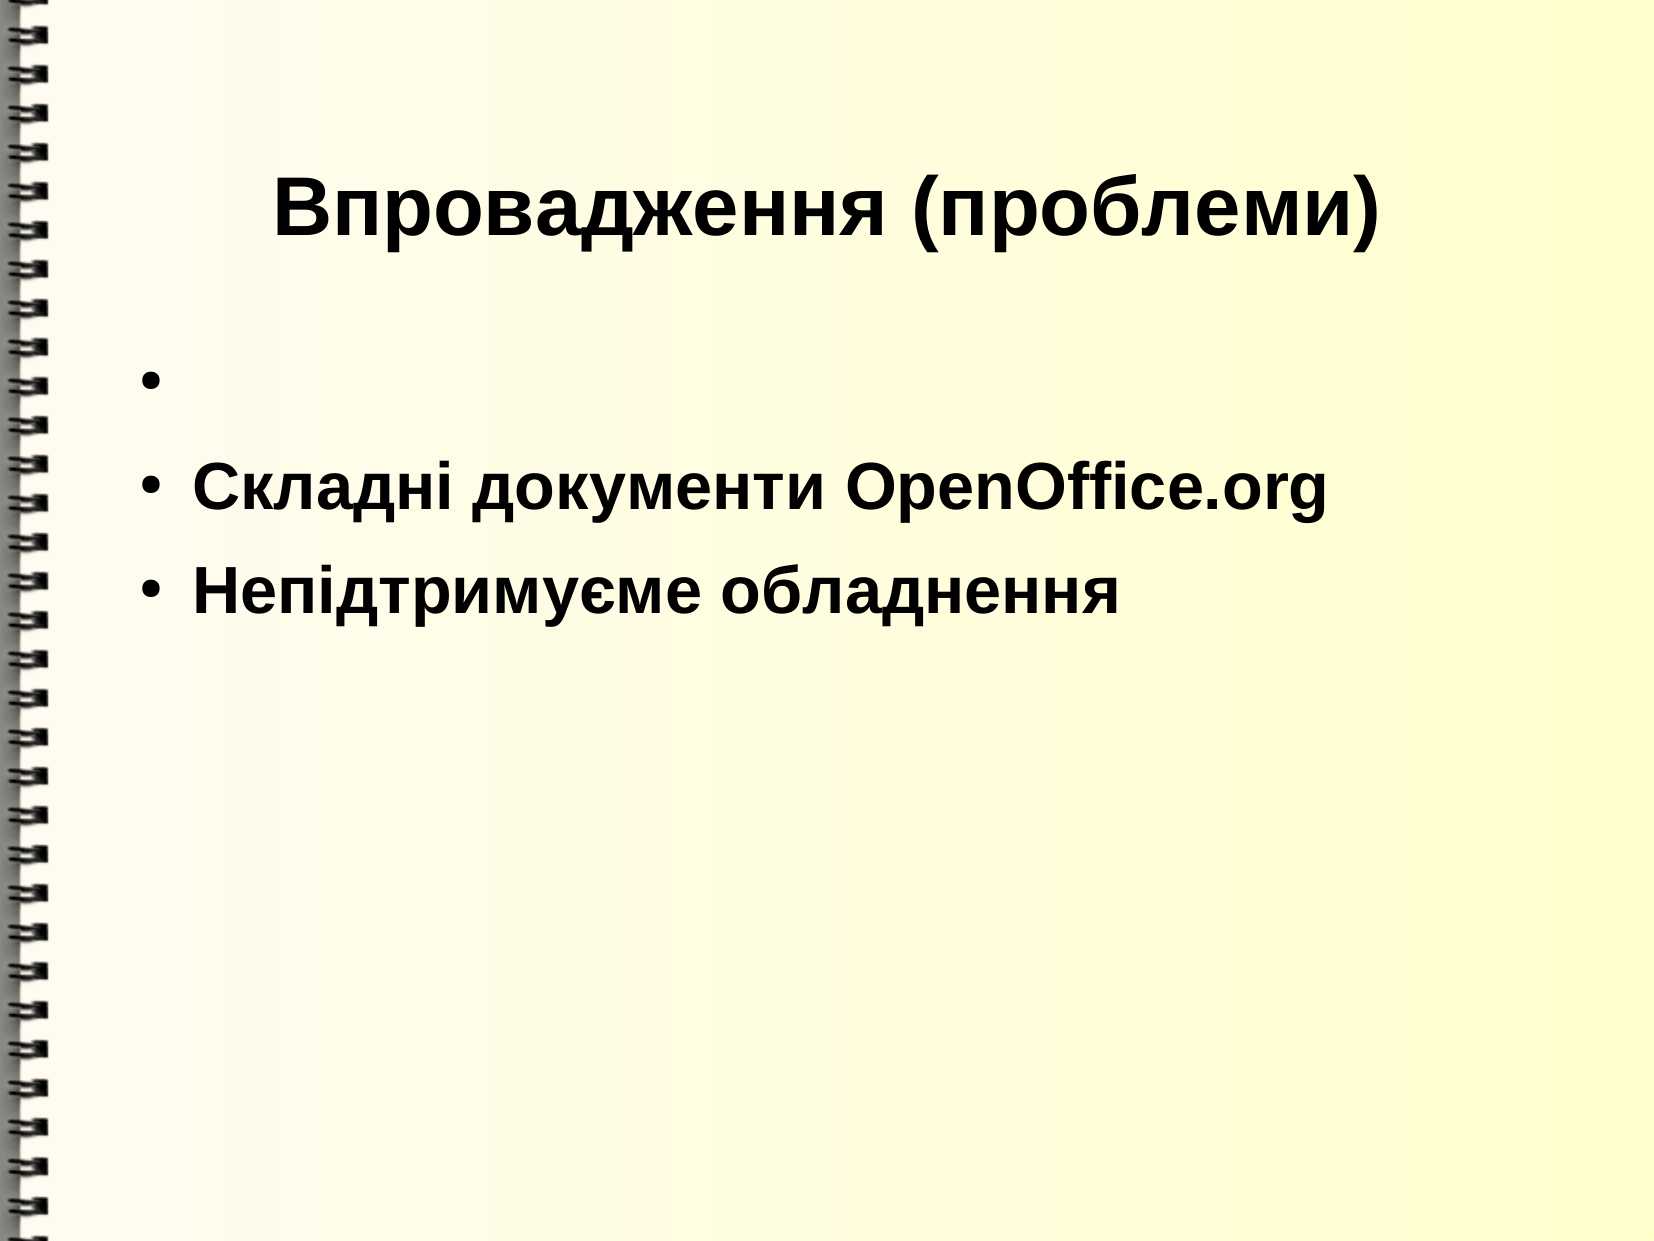

# Впровадження (проблеми)
Складні документи OpenOffice.org
Непідтримуєме обладнення